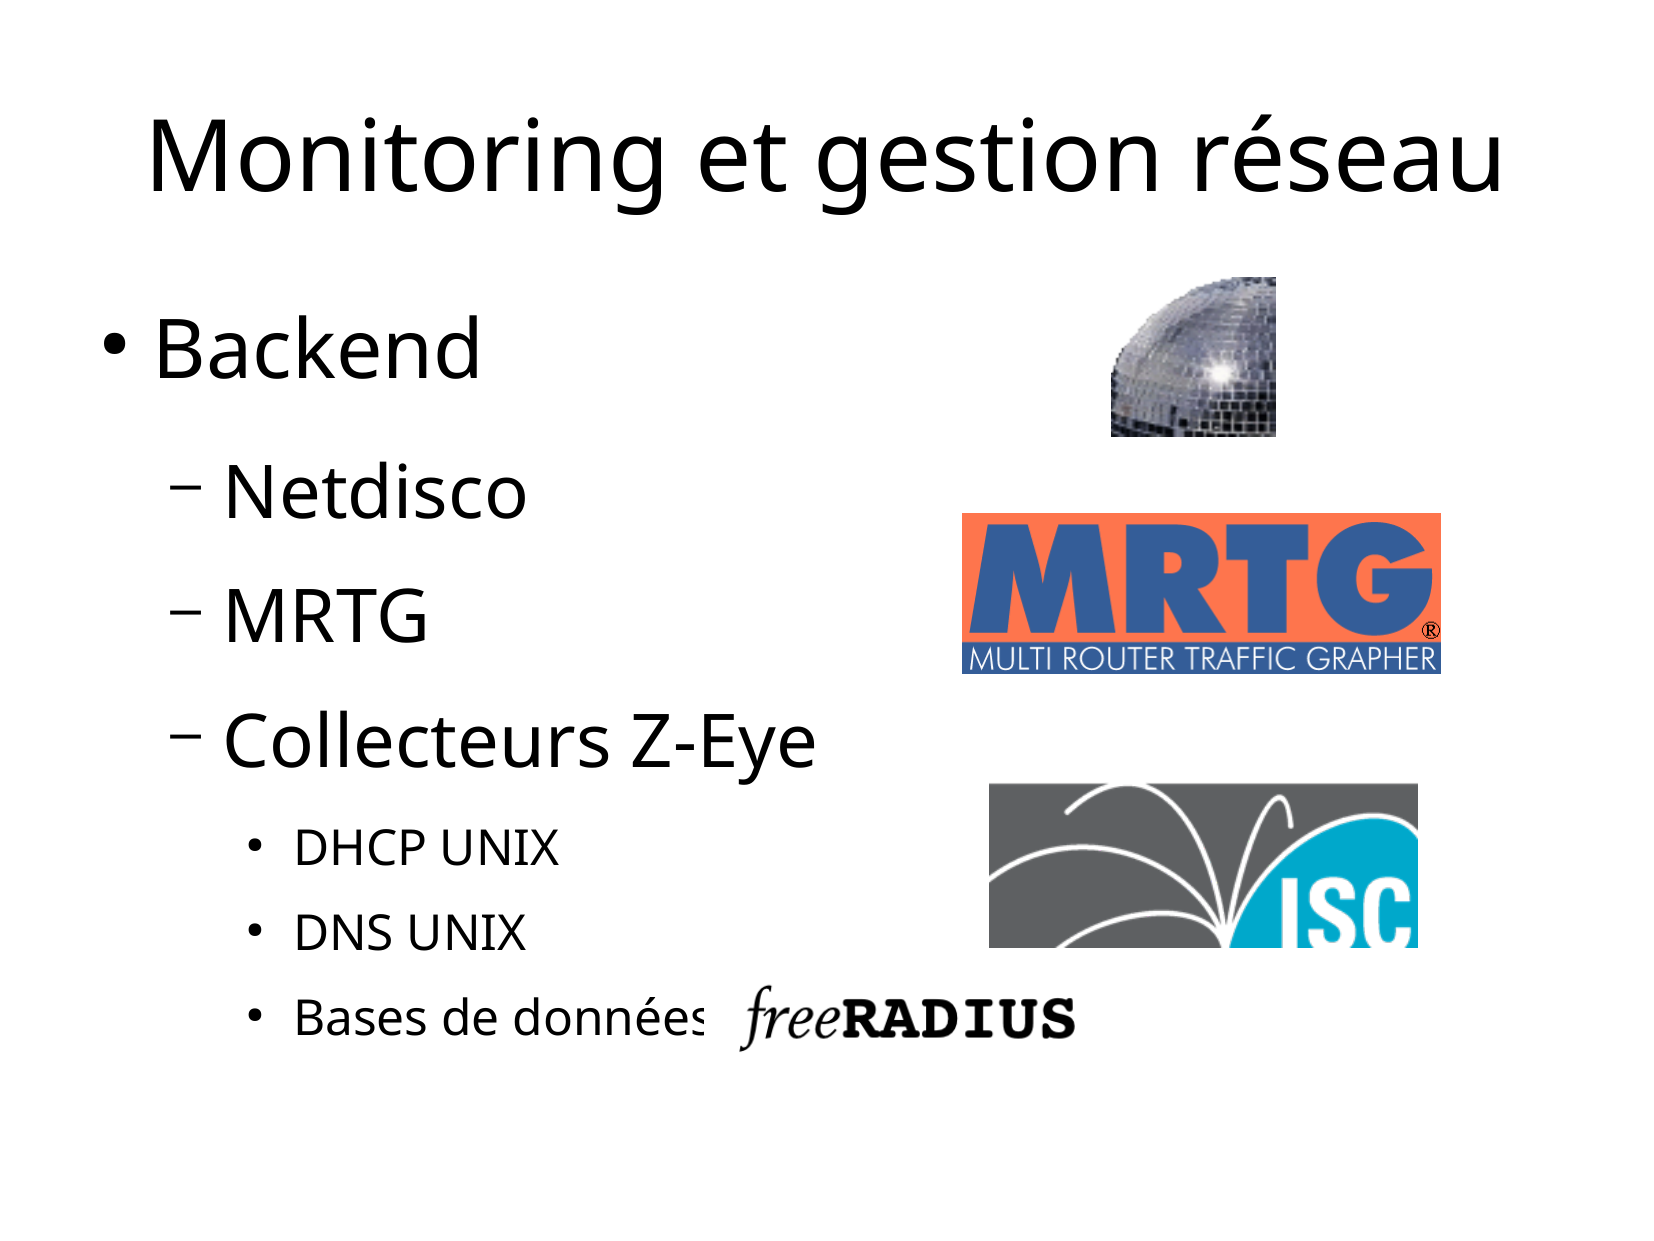

# Monitoring et gestion réseau
Backend
Netdisco
MRTG
Collecteurs Z-Eye
DHCP UNIX
DNS UNIX
Bases de données